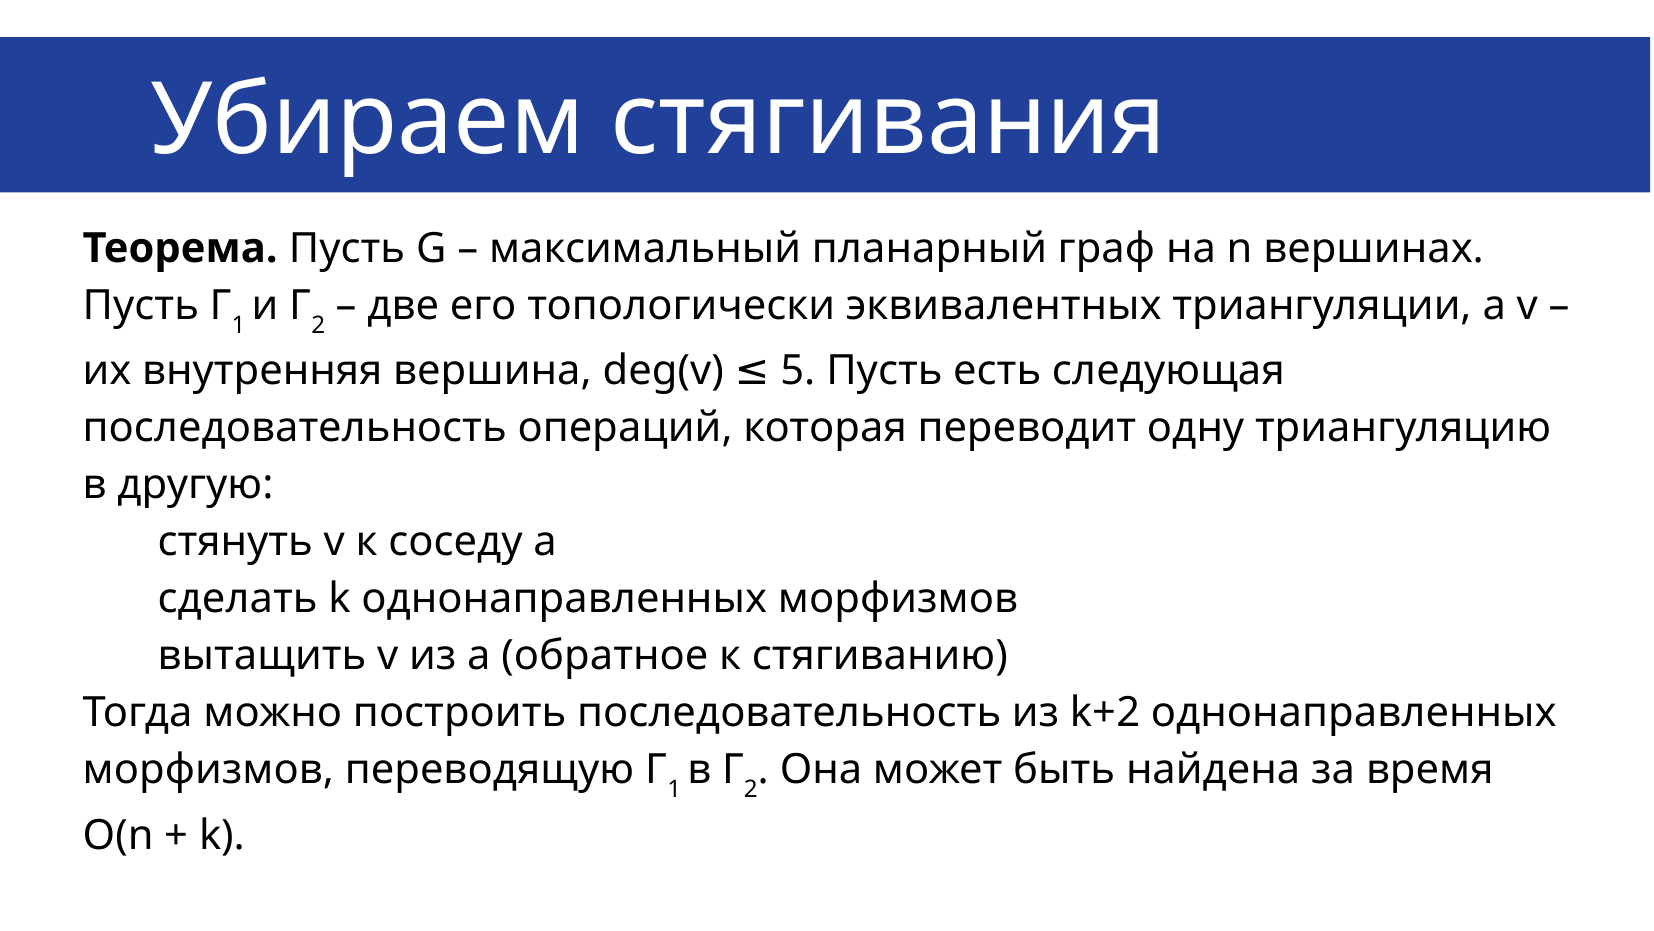

# Убираем стягивания
Теорема. Пусть G – максимальный планарный граф на n вершинах. Пусть Г1 и Г2 – две его топологически эквивалентных триангуляции, а v – их внутренняя вершина, deg(v) ≤ 5. Пусть есть следующая последовательность операций, которая переводит одну триангуляцию в другую:
	стянуть v к соседу a
	сделать k однонаправленных морфизмов
	вытащить v из a (обратное к стягиванию)
Тогда можно построить последовательность из k+2 однонаправленных морфизмов, переводящую Г1 в Г2. Она может быть найдена за время O(n + k).